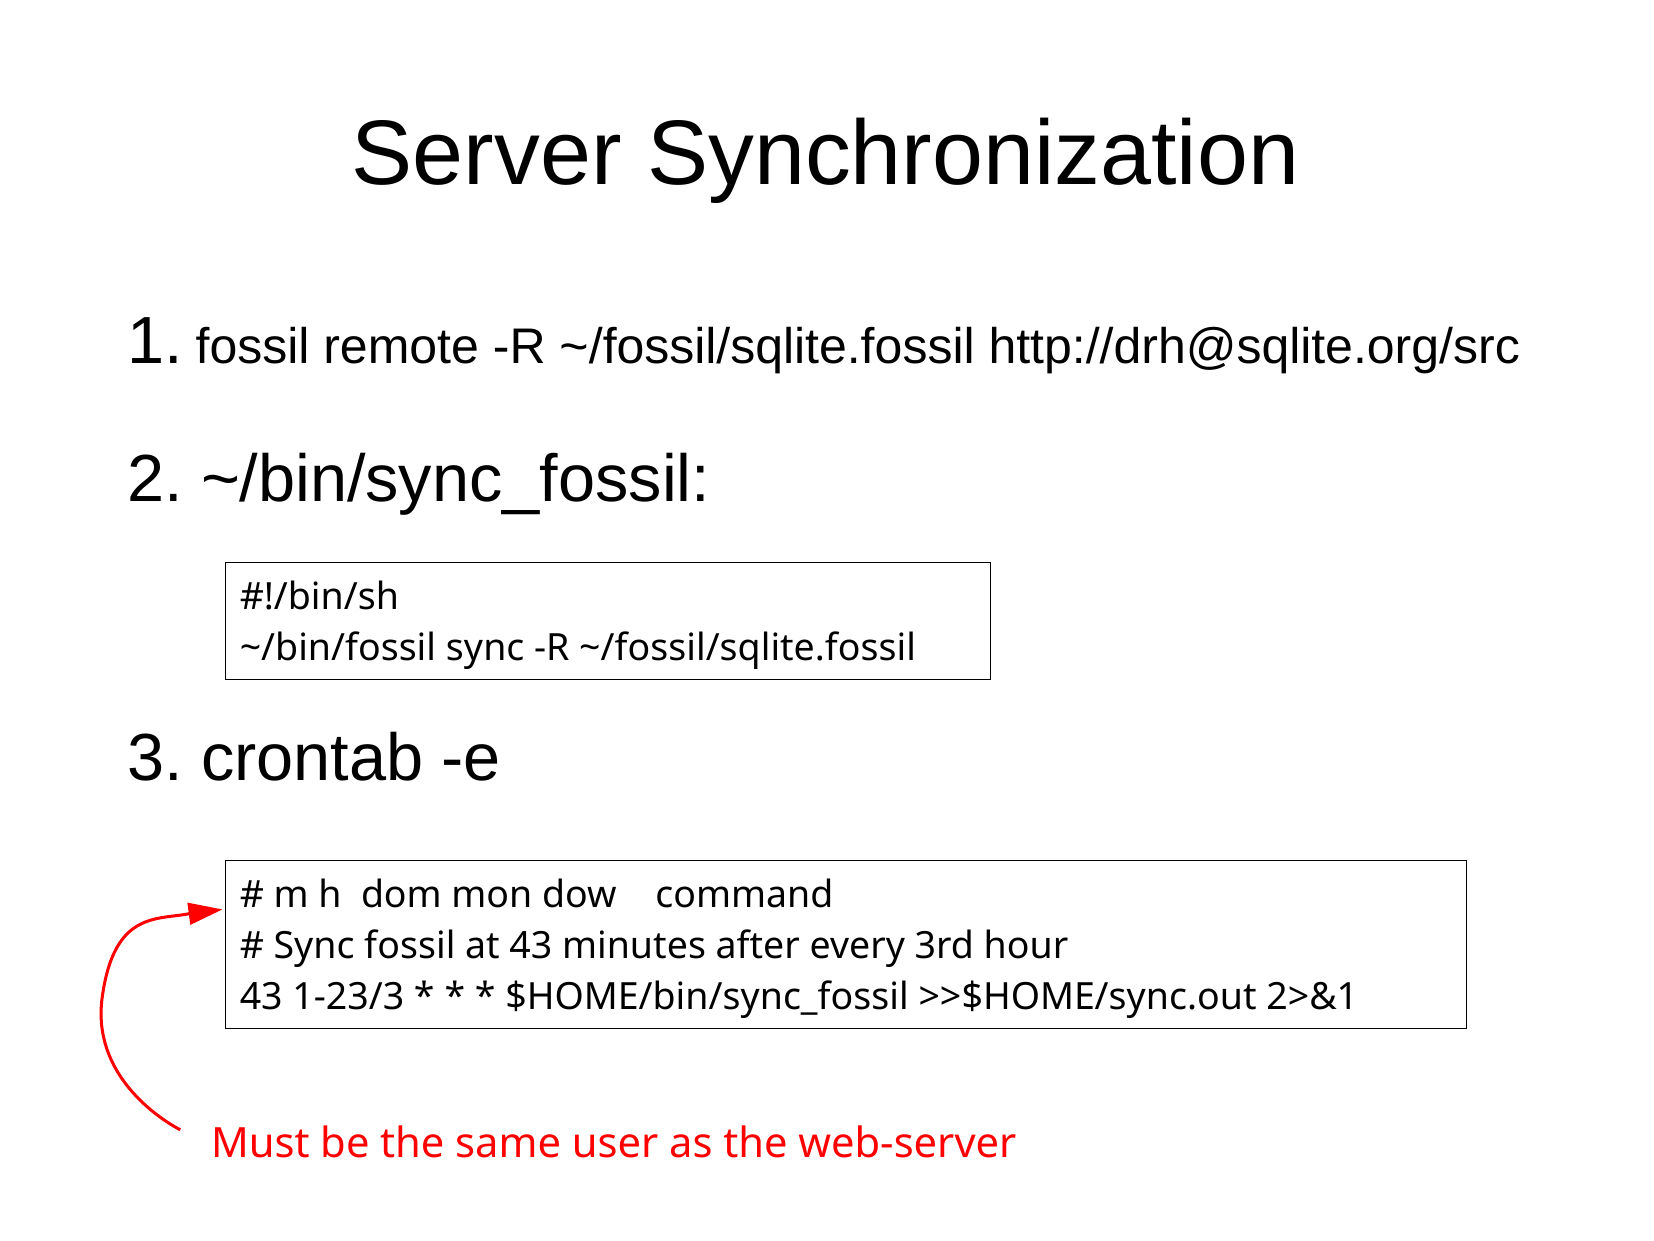

# Server Synchronization
1. fossil remote -R ~/fossil/sqlite.fossil http://drh@sqlite.org/src
2. ~/bin/sync_fossil:
#!/bin/sh
~/bin/fossil sync -R ~/fossil/sqlite.fossil
3. crontab -e
# m h dom mon dow command
# Sync fossil at 43 minutes after every 3rd hour
43 1-23/3 * * * $HOME/bin/sync_fossil >>$HOME/sync.out 2>&1
Must be the same user as the web-server